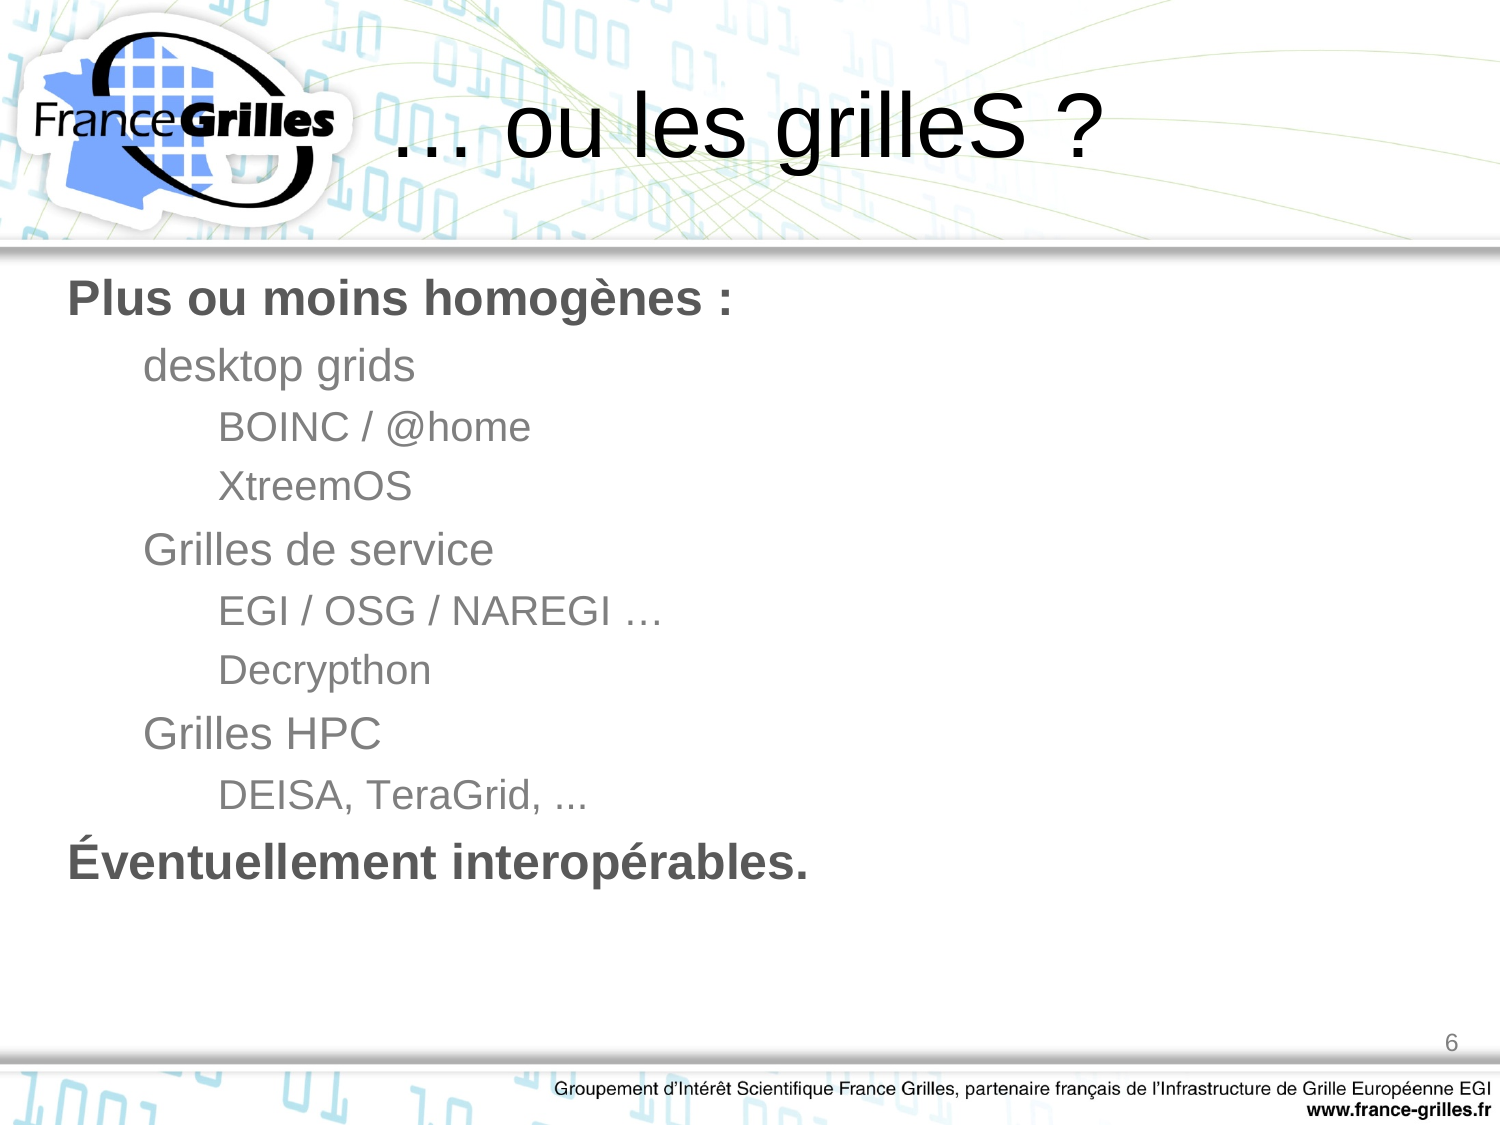

# … ou les grilleS ?
Plus ou moins homogènes :
desktop grids
BOINC / @home
XtreemOS
Grilles de service
EGI / OSG / NAREGI …
Decrypthon
Grilles HPC
DEISA, TeraGrid, ...
Éventuellement interopérables.
6
Introduction aux grilles